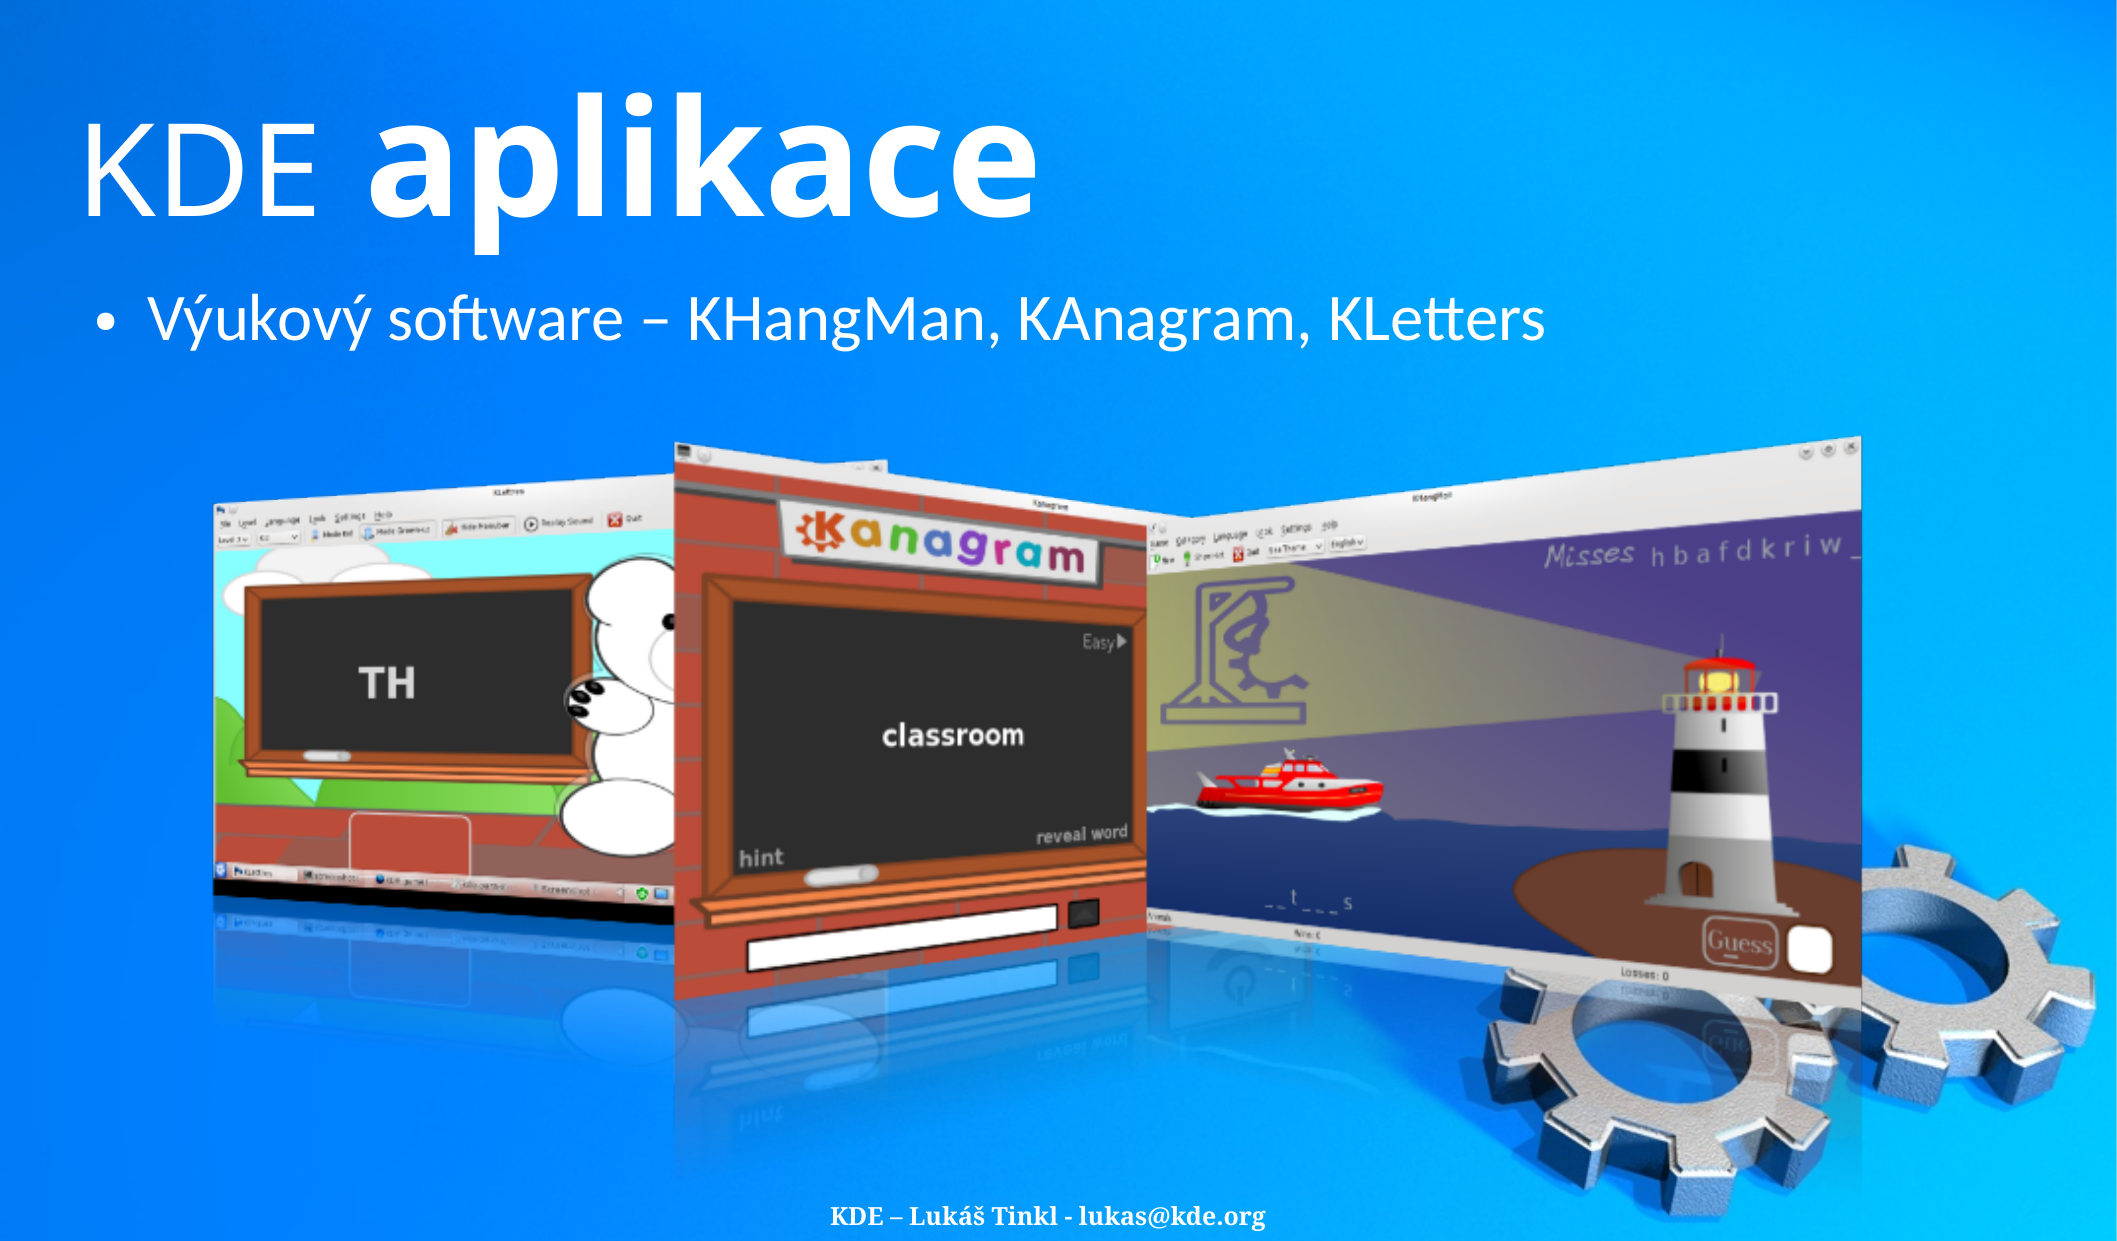

# KDE aplikace
Výukový software – KHangMan, KAnagram, KLetters
KDE for Beginners - Sandro S. Andrade - sandroandrade@kde.org